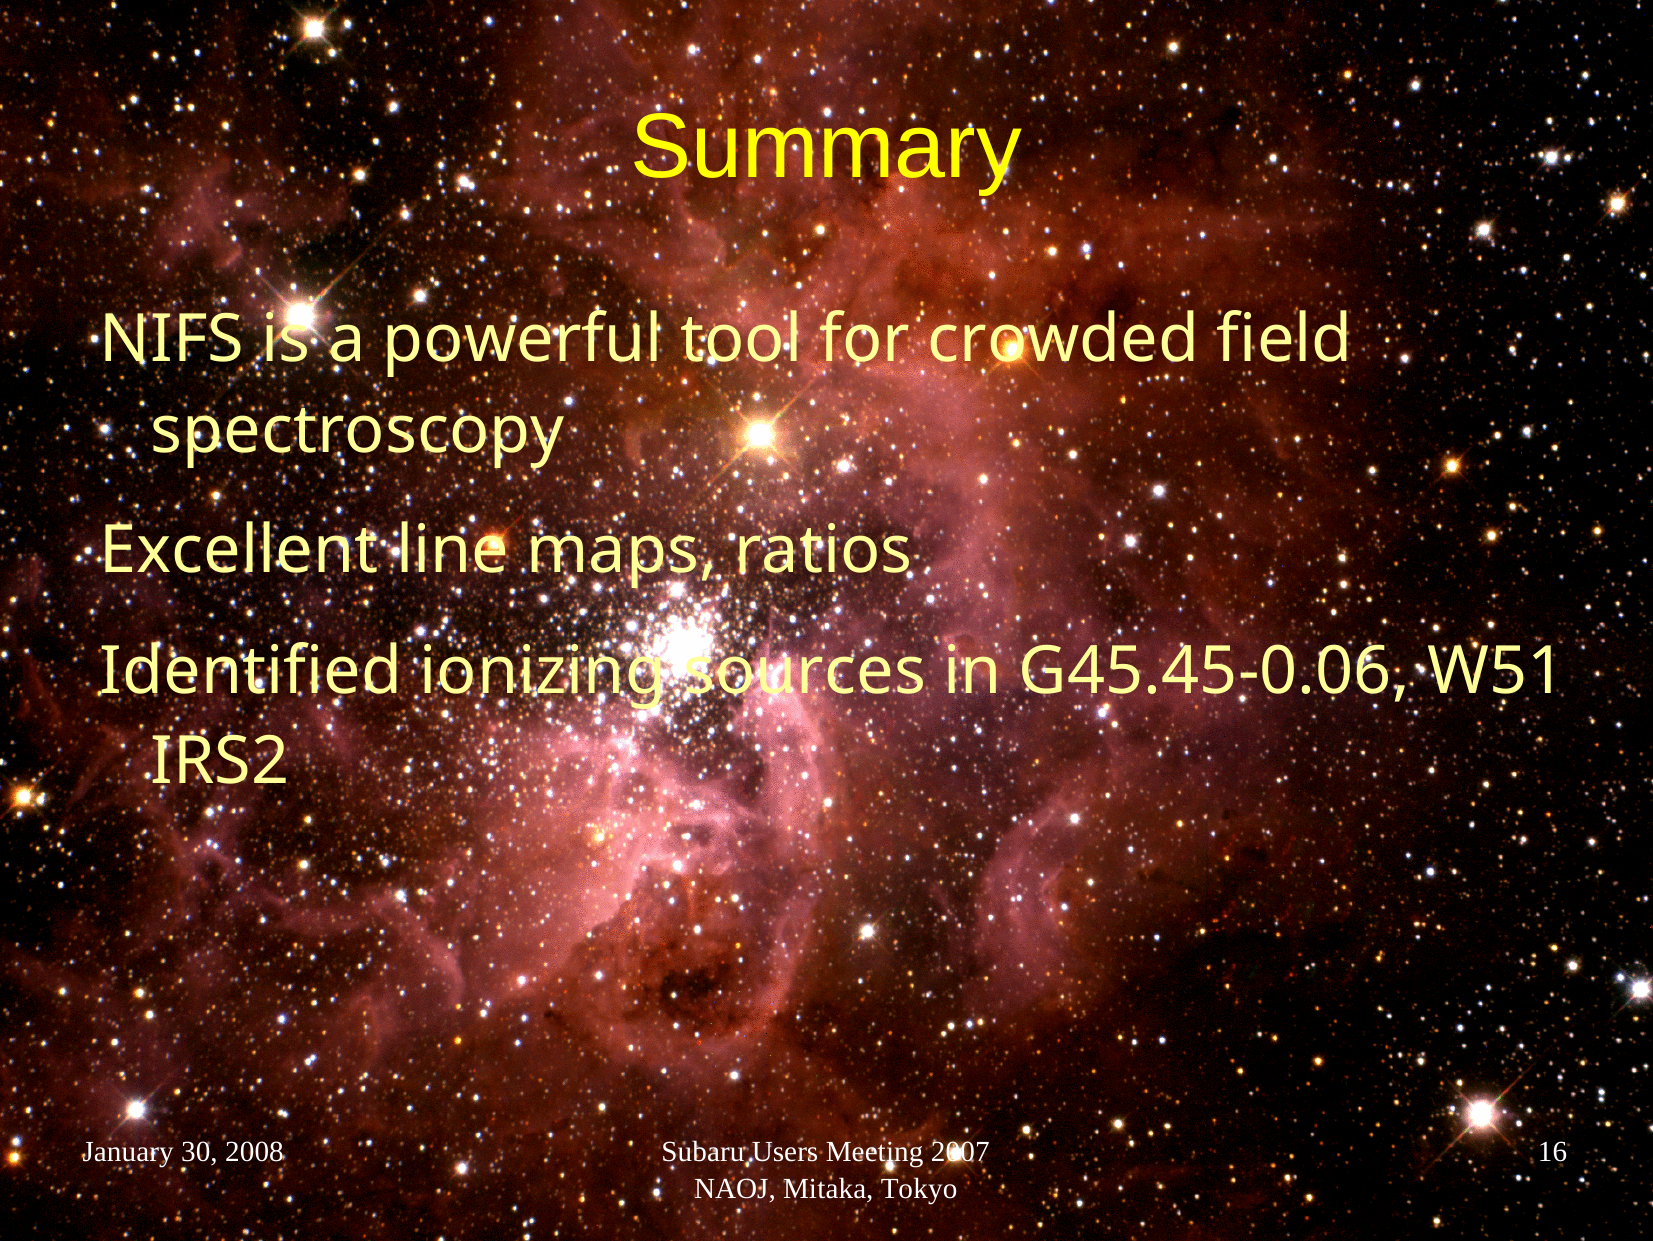

# Summary
NIFS is a powerful tool for crowded field spectroscopy
Excellent line maps, ratios
Identified ionizing sources in G45.45-0.06, W51 IRS2
16